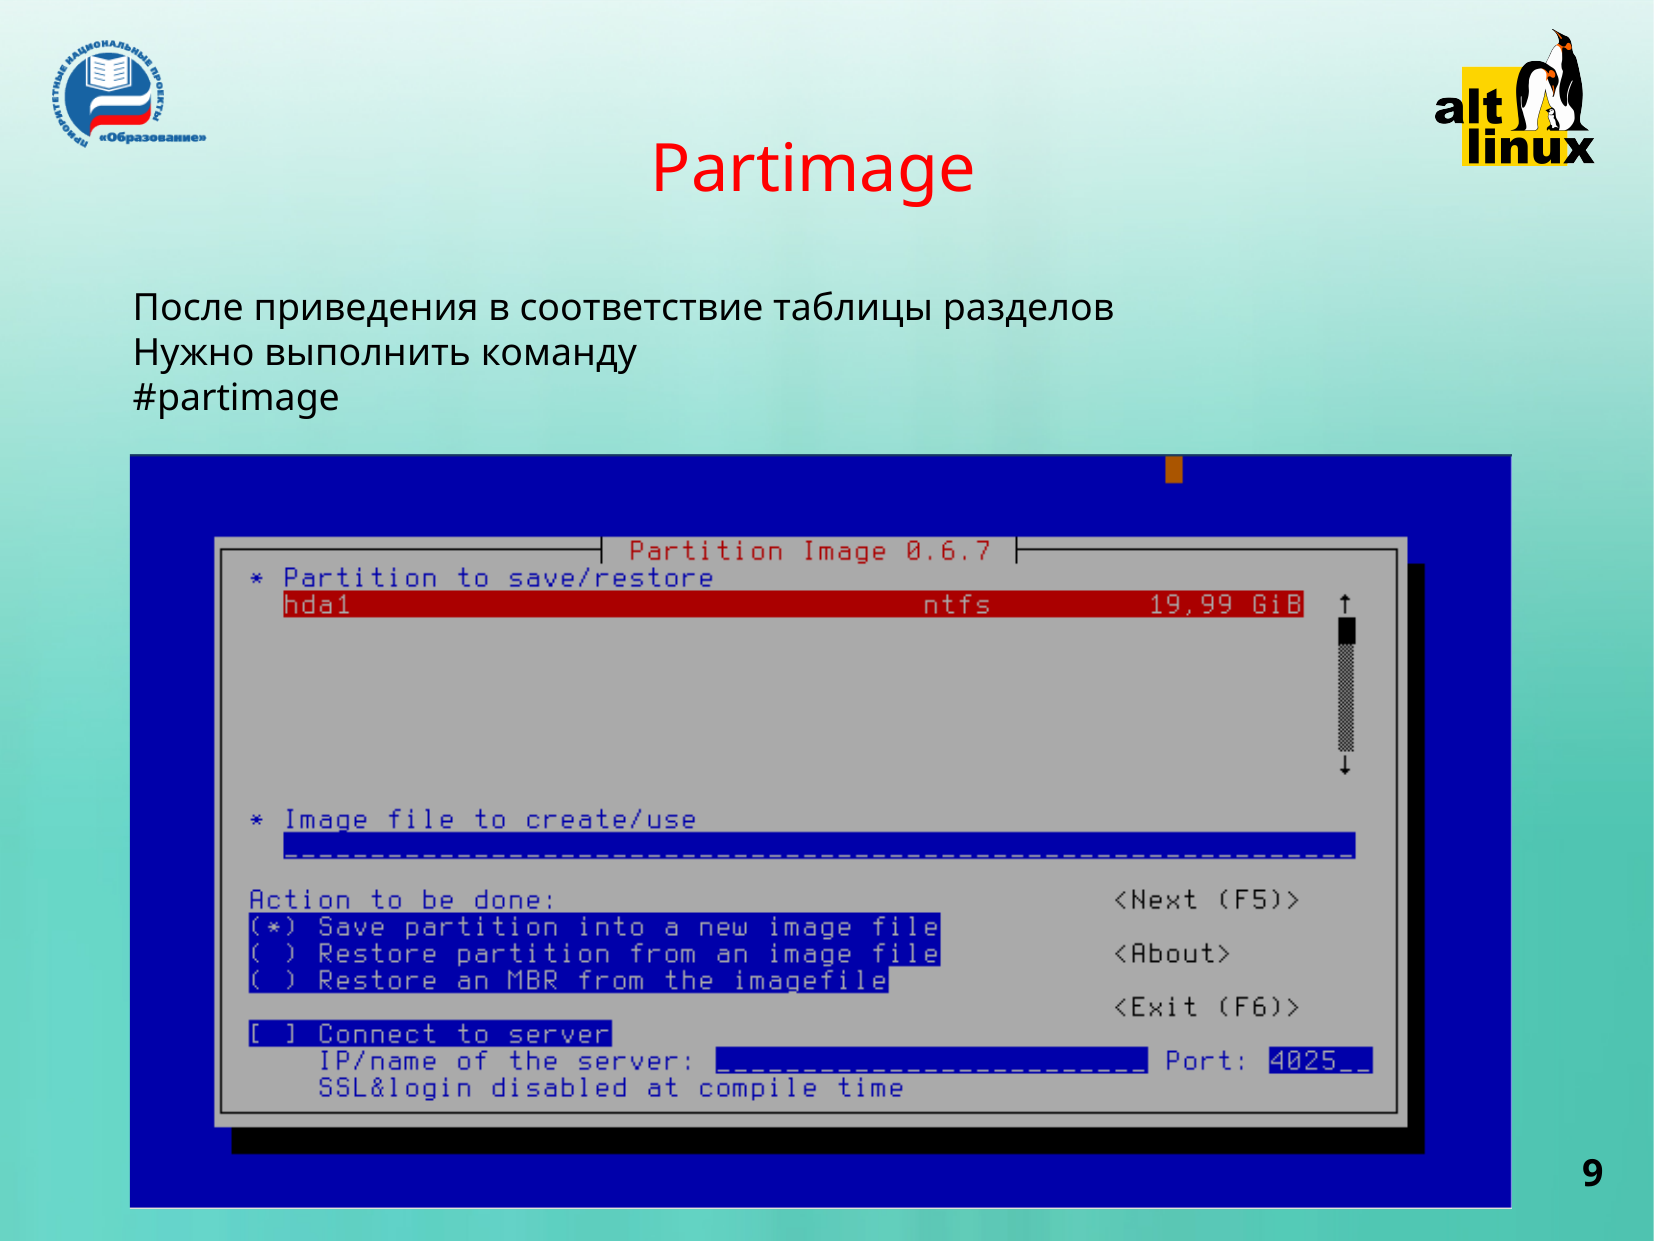

# Partimage
После приведения в соответствие таблицы разделов
Нужно выполнить команду
#partimage